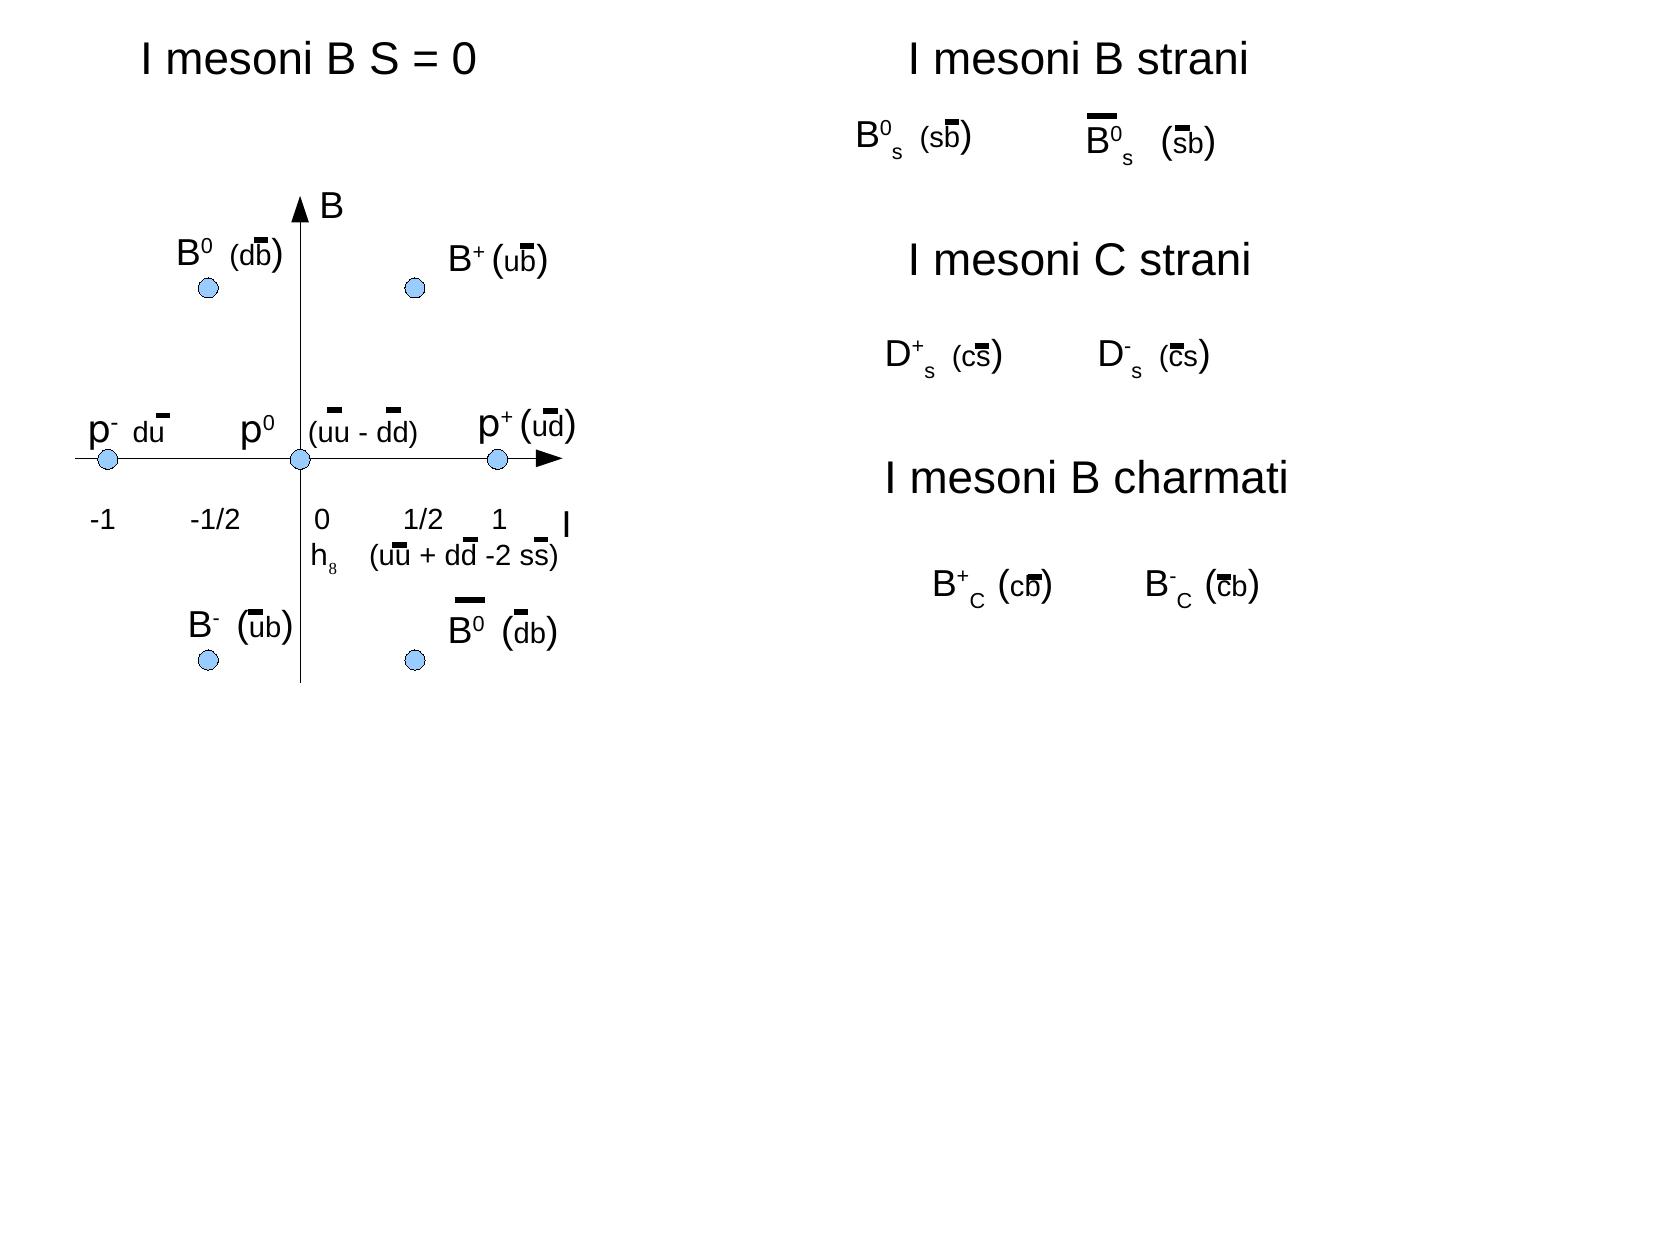

I mesoni B S = 0
 I mesoni B strani
B0s (sb)
B0s (sb)
B
B0 (db)
 I mesoni C strani
B+ (ub)
D+s (cs)
D-s (cs)
p+ (ud)
p- du
p0 (uu - dd)
 I mesoni B charmati
-1
-1/2
0
1/2
1
I
h8 (uu + dd -2 ss)
B+C (cb)
B-C (cb)
B- (ub)
B0 (db)